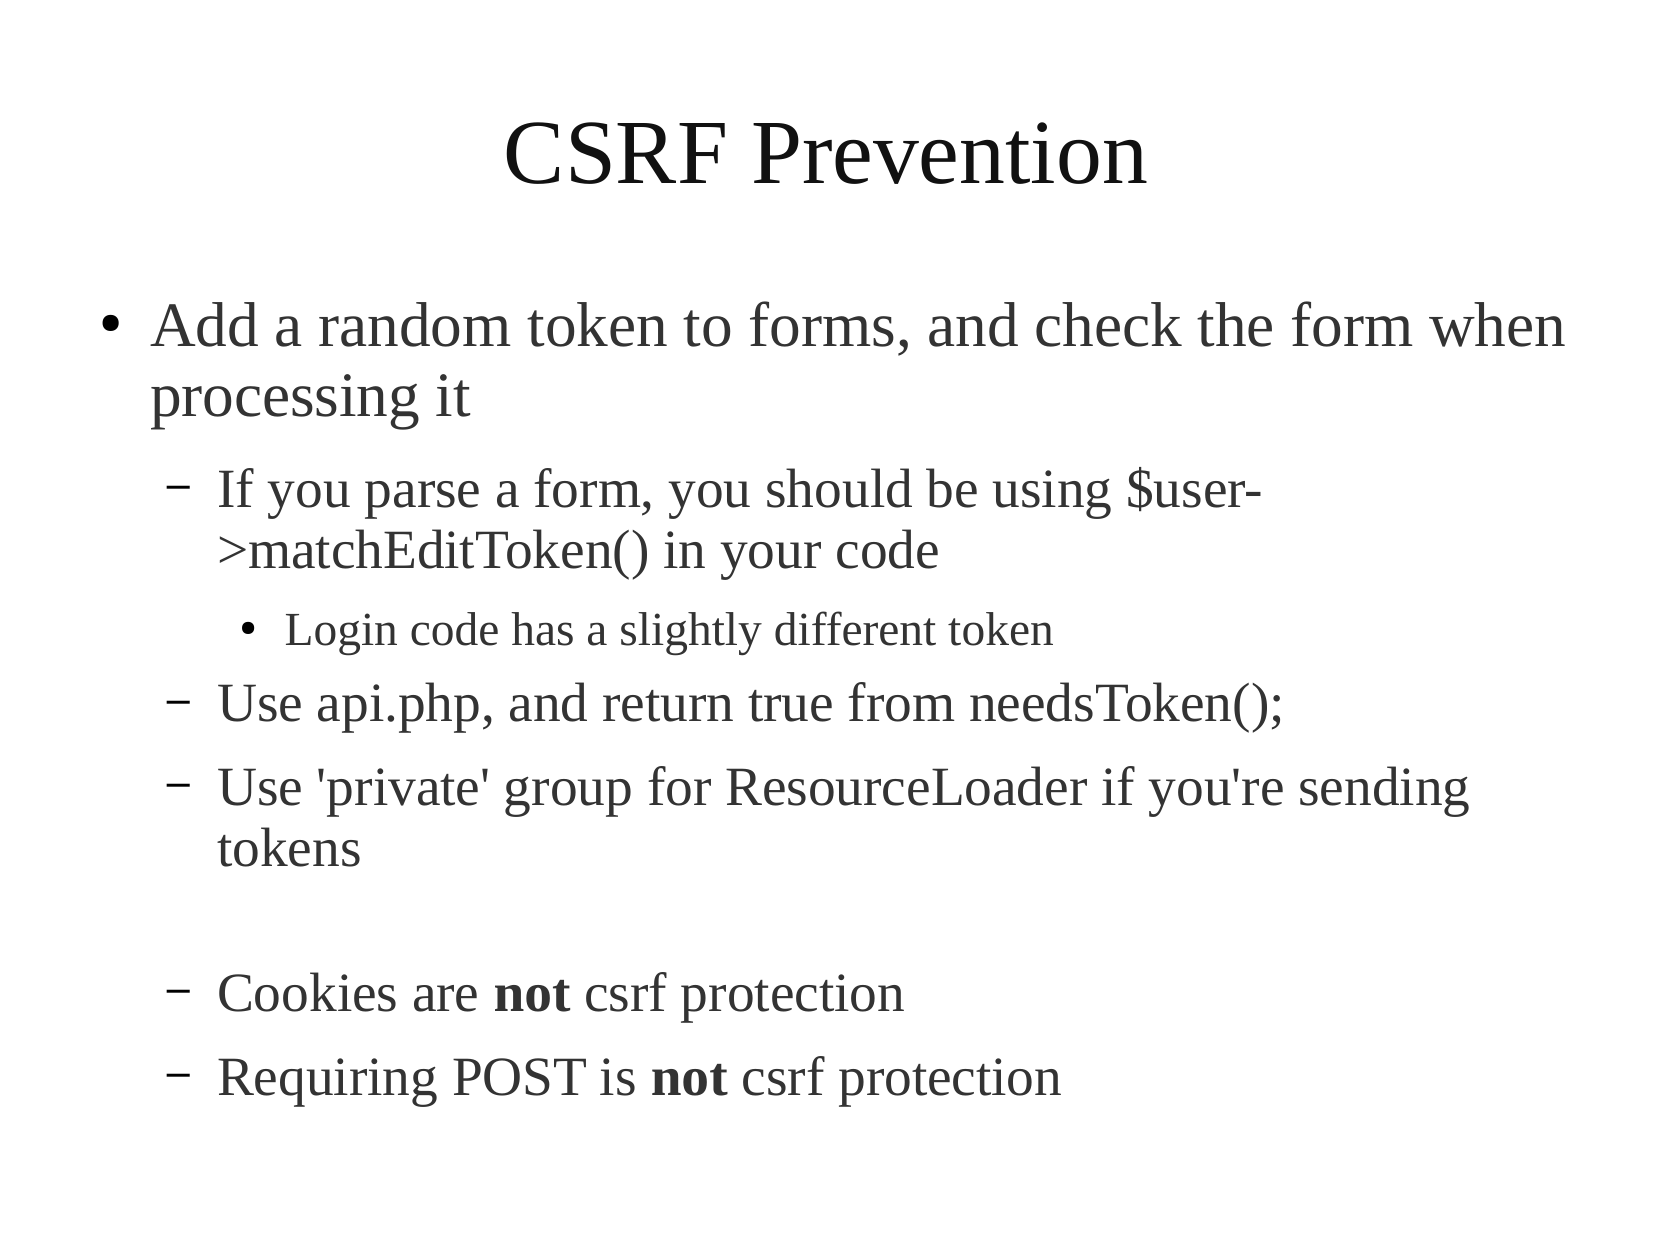

# CSRF Prevention
Add a random token to forms, and check the form when processing it
If you parse a form, you should be using $user->matchEditToken() in your code
Login code has a slightly different token
Use api.php, and return true from needsToken();
Use 'private' group for ResourceLoader if you're sending tokens
Cookies are not csrf protection
Requiring POST is not csrf protection